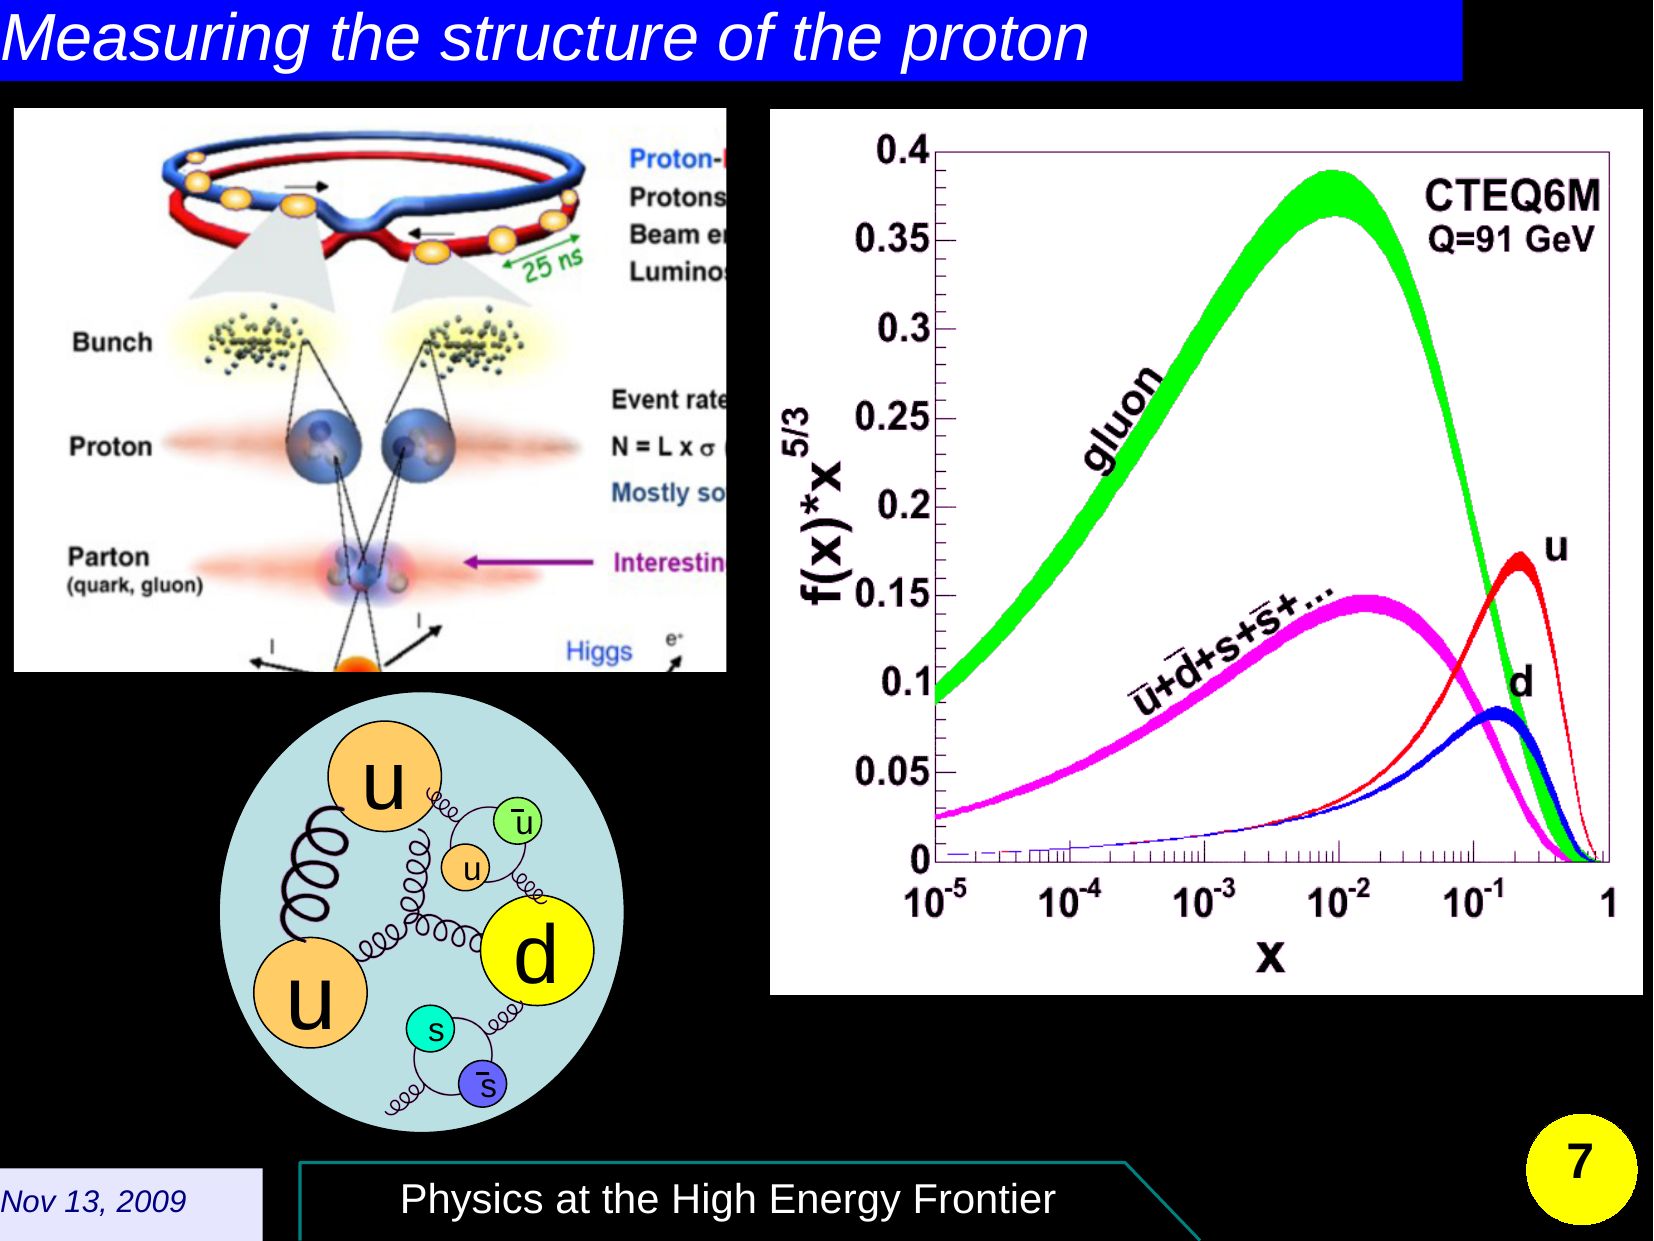

# Measuring the structure of the proton
u
u
u
s
s
d
u
7
Physics at the High Energy Frontier
Nov 13, 2009